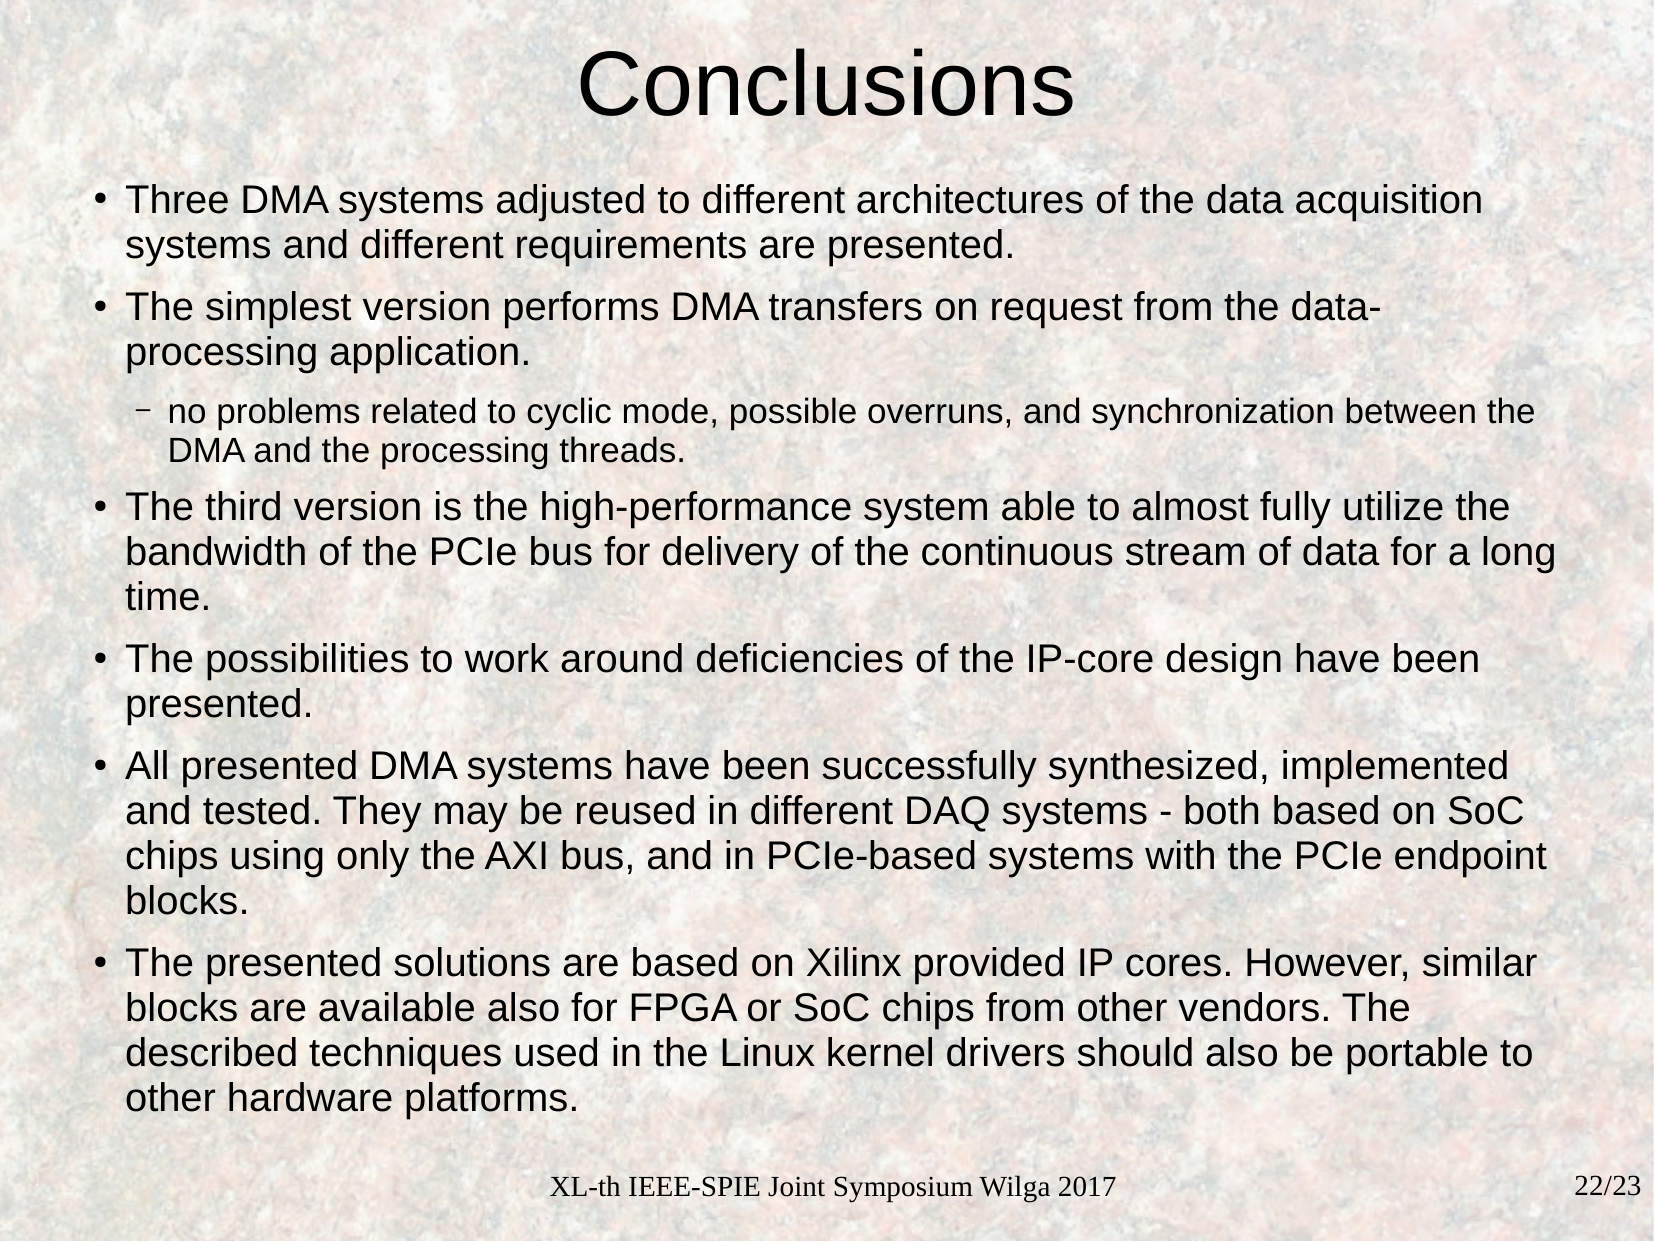

# Conclusions
Three DMA systems adjusted to different architectures of the data acquisition systems and different requirements are presented.
The simplest version performs DMA transfers on request from the data-processing application.
no problems related to cyclic mode, possible overruns, and synchronization between the DMA and the processing threads.
The third version is the high-performance system able to almost fully utilize the bandwidth of the PCIe bus for delivery of the continuous stream of data for a long time.
The possibilities to work around deficiencies of the IP-core design have been presented.
All presented DMA systems have been successfully synthesized, implemented and tested. They may be reused in different DAQ systems - both based on SoC chips using only the AXI bus, and in PCIe-based systems with the PCIe endpoint blocks.
The presented solutions are based on Xilinx provided IP cores. However, similar blocks are available also for FPGA or SoC chips from other vendors. The described techniques used in the Linux kernel drivers should also be portable to other hardware platforms.
22
CBM Collaboration Meeting 03.2017